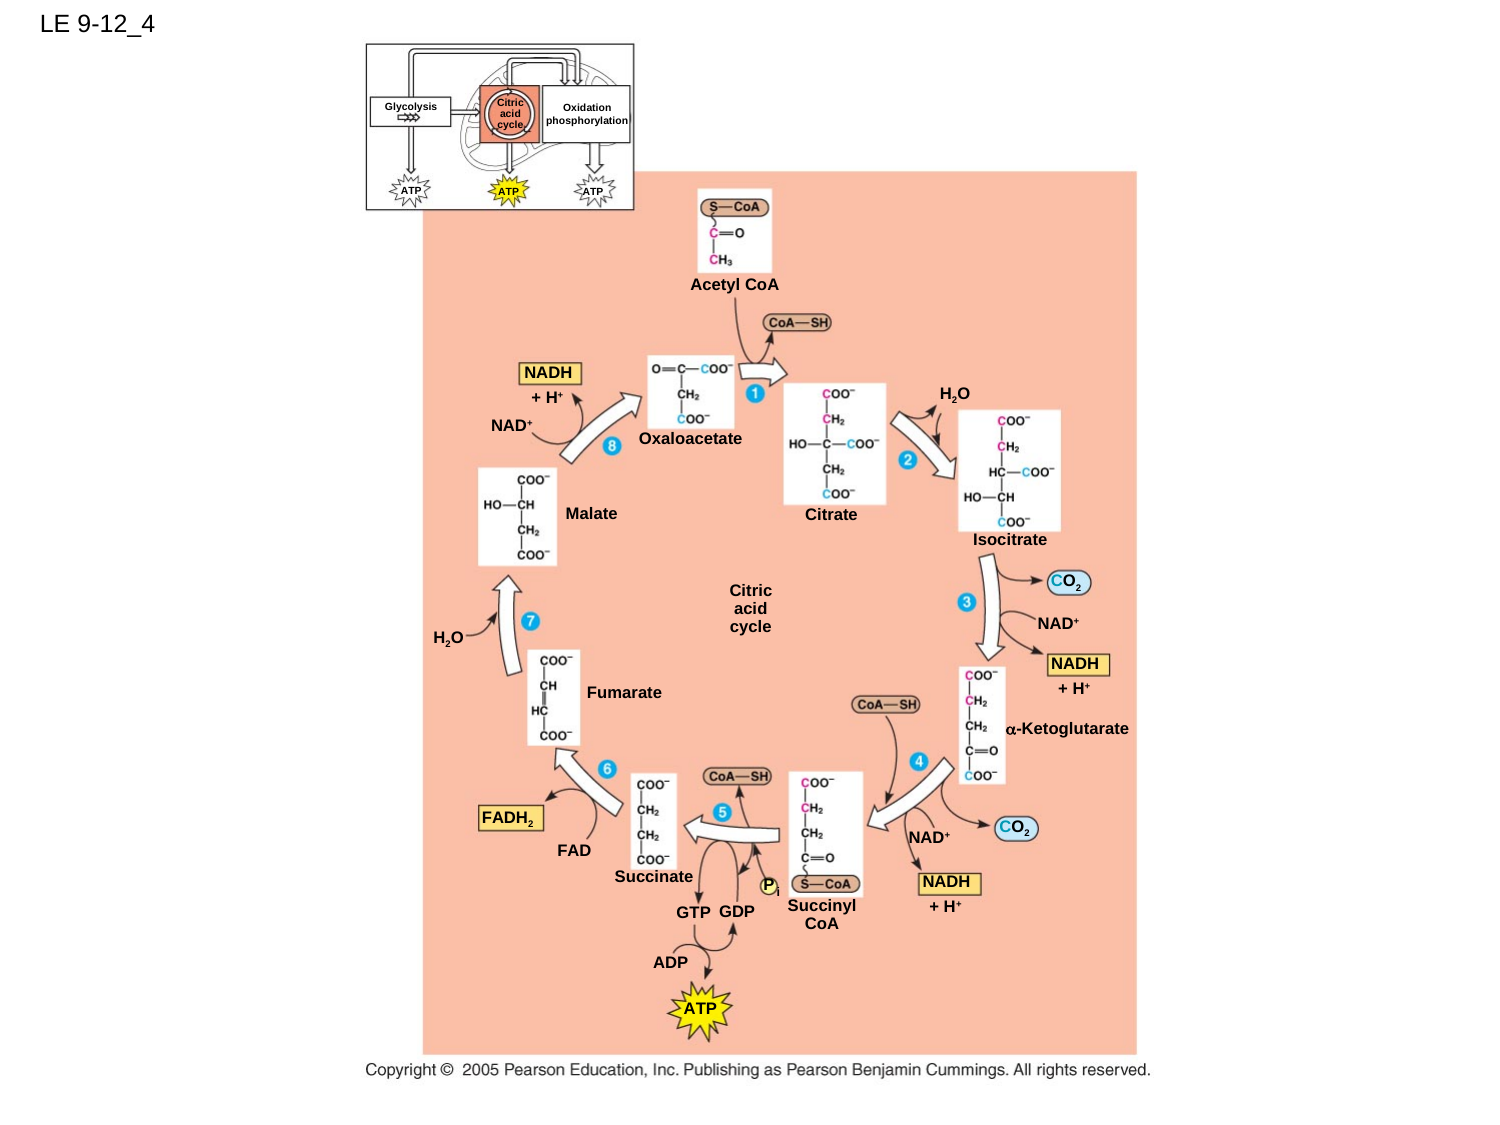

# LE 9-12_4
Citric
acid
cycle
Glycolysis
Oxidation
phosphorylation
ATP
ATP
ATP
Acetyl CoA
NADH
H2O
+ H+
NAD+
Oxaloacetate
Malate
Citrate
Isocitrate
CO2
Citric
acid
cycle
NAD+
H2O
NADH
+ H+
Fumarate
-Ketoglutarate
FADH2
CO2
NAD+
FAD
Succinate
NADH
P
i
Succinyl
CoA
+ H+
GDP
GTP
ADP
ATP